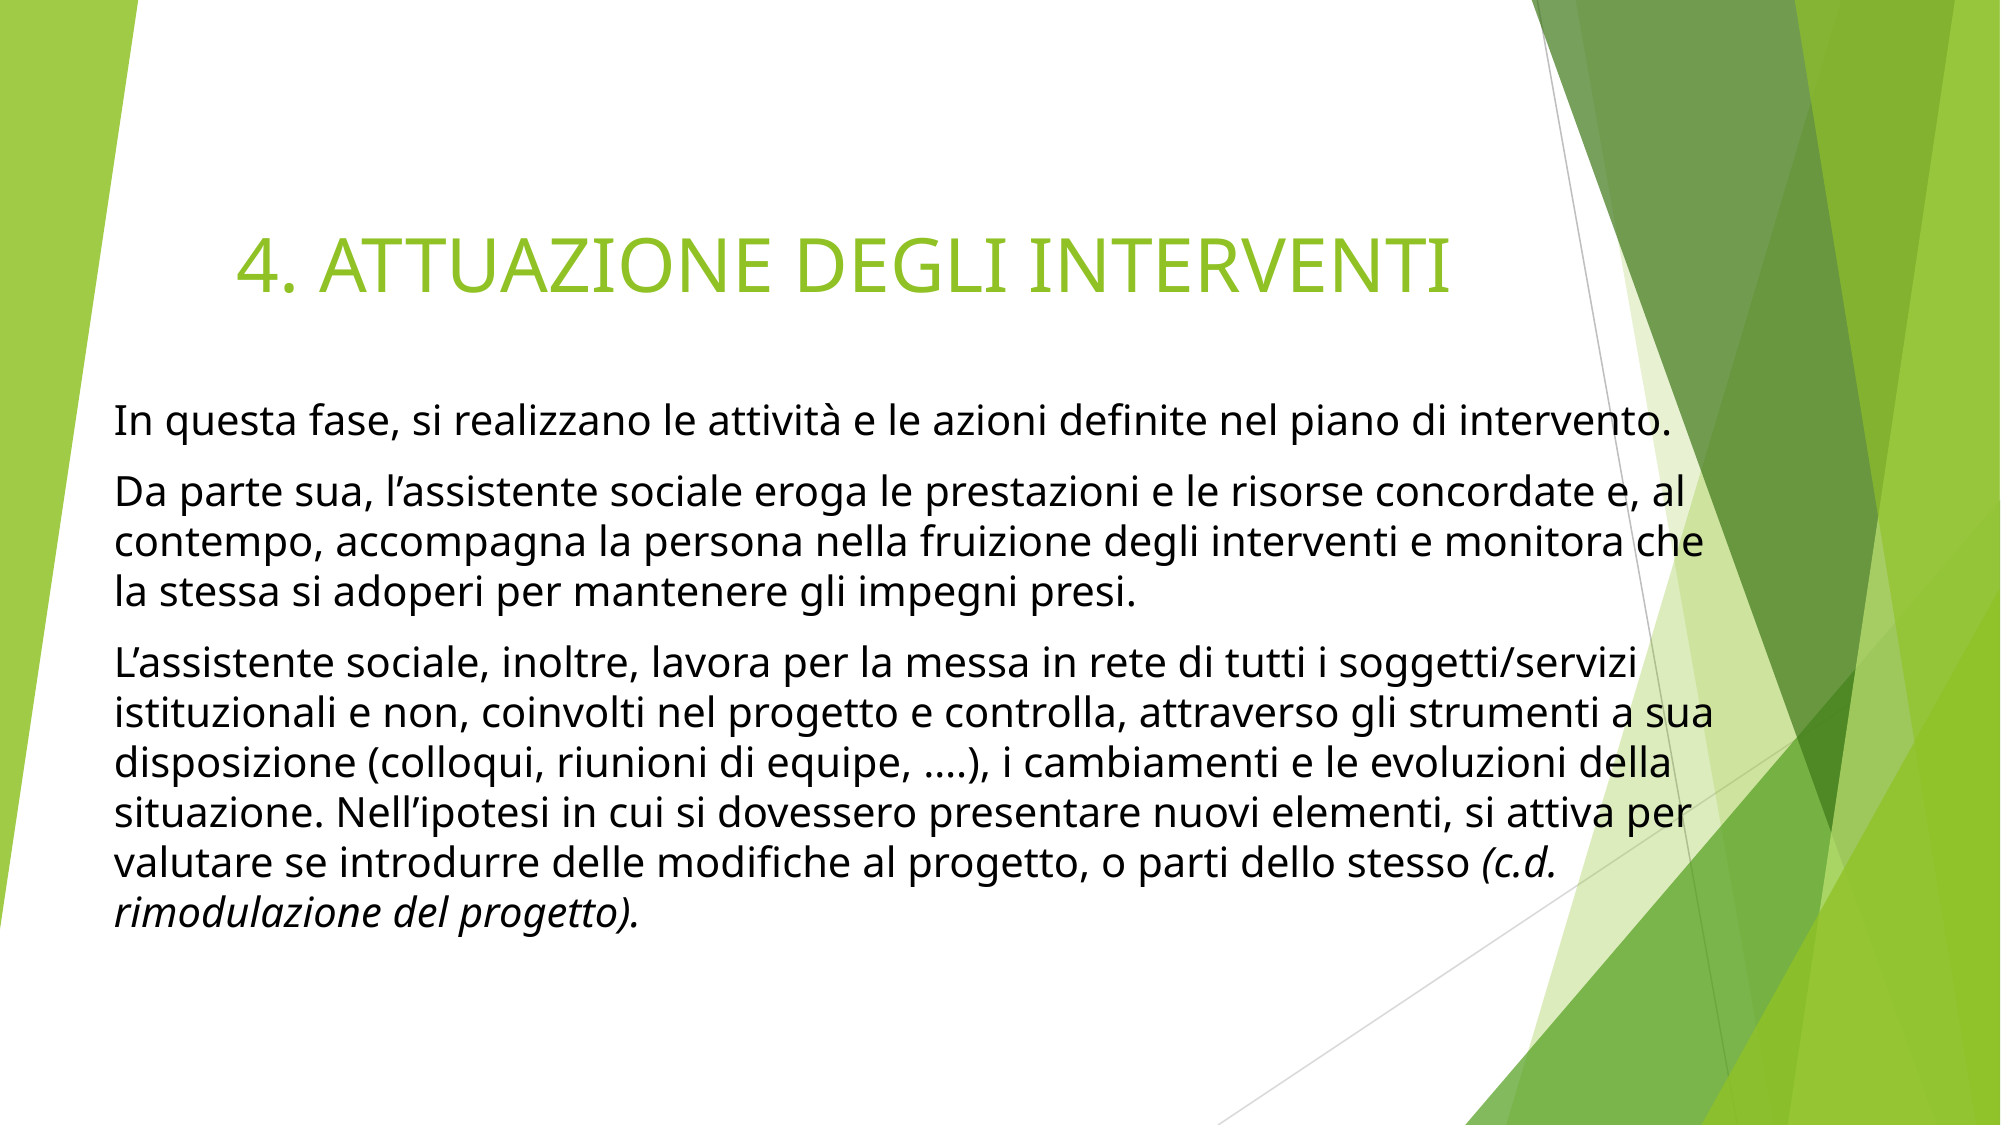

# 4. ATTUAZIONE DEGLI INTERVENTI
In questa fase, si realizzano le attività e le azioni definite nel piano di intervento.
Da parte sua, l’assistente sociale eroga le prestazioni e le risorse concordate e, al contempo, accompagna la persona nella fruizione degli interventi e monitora che la stessa si adoperi per mantenere gli impegni presi.
L’assistente sociale, inoltre, lavora per la messa in rete di tutti i soggetti/servizi istituzionali e non, coinvolti nel progetto e controlla, attraverso gli strumenti a sua disposizione (colloqui, riunioni di equipe, ….), i cambiamenti e le evoluzioni della situazione. Nell’ipotesi in cui si dovessero presentare nuovi elementi, si attiva per valutare se introdurre delle modifiche al progetto, o parti dello stesso (c.d. rimodulazione del progetto).